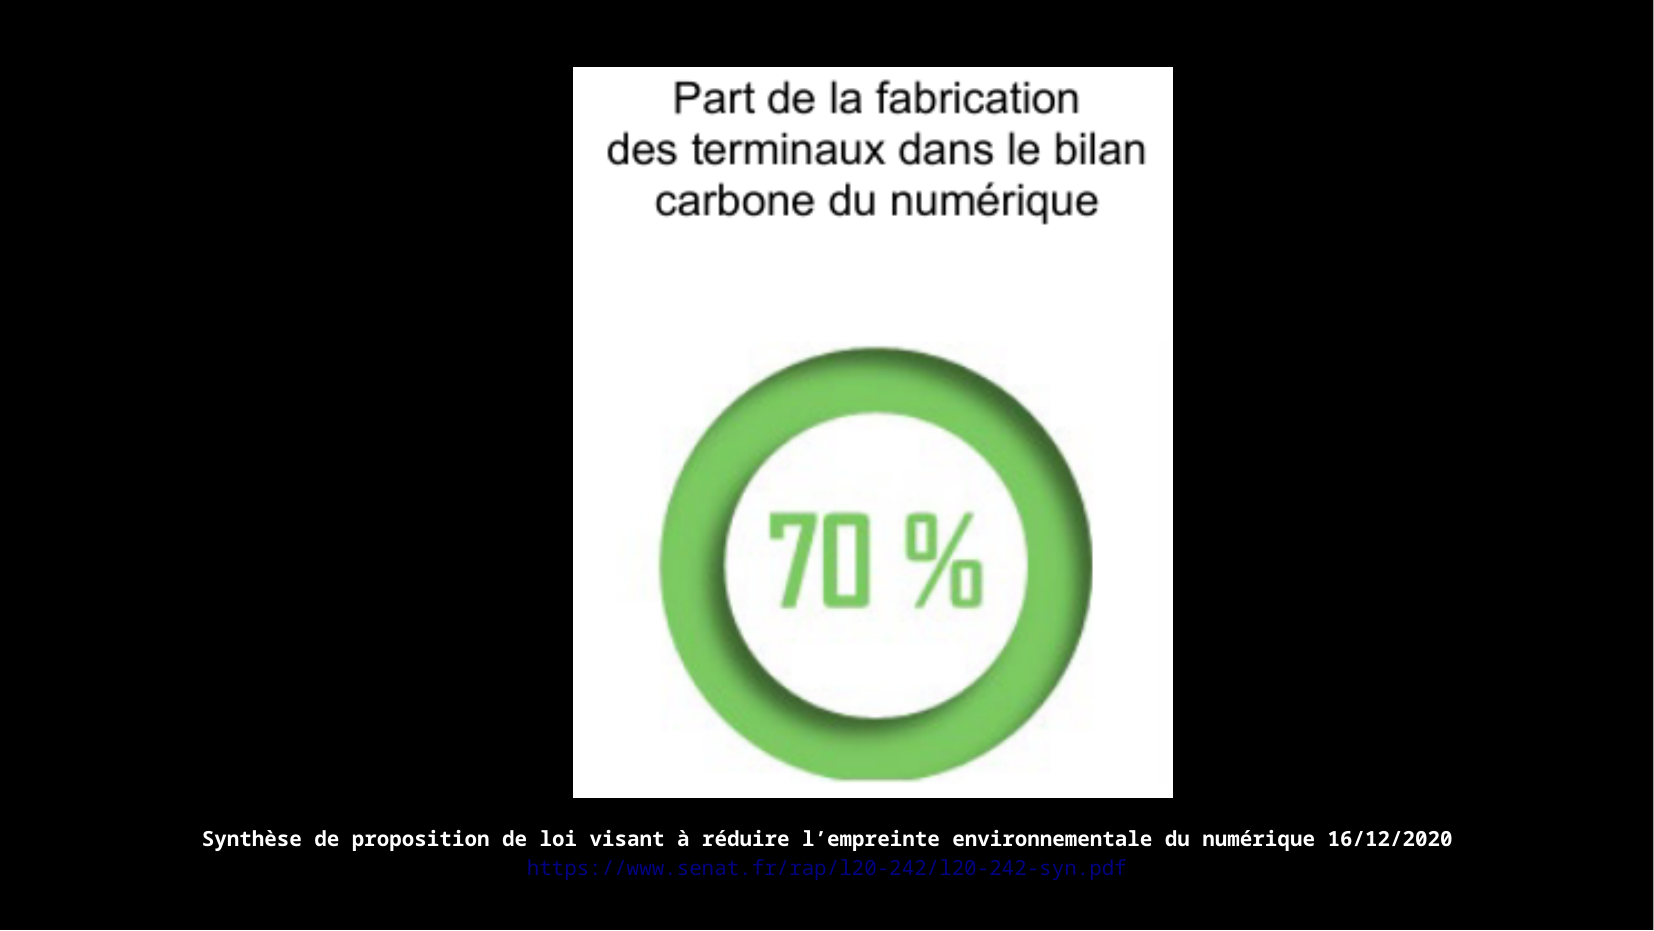

# Synthèse de proposition de loi visant à réduire l’empreinte environnementale du numérique 16/12/2020https://www.senat.fr/rap/l20-242/l20-242-syn.pdf